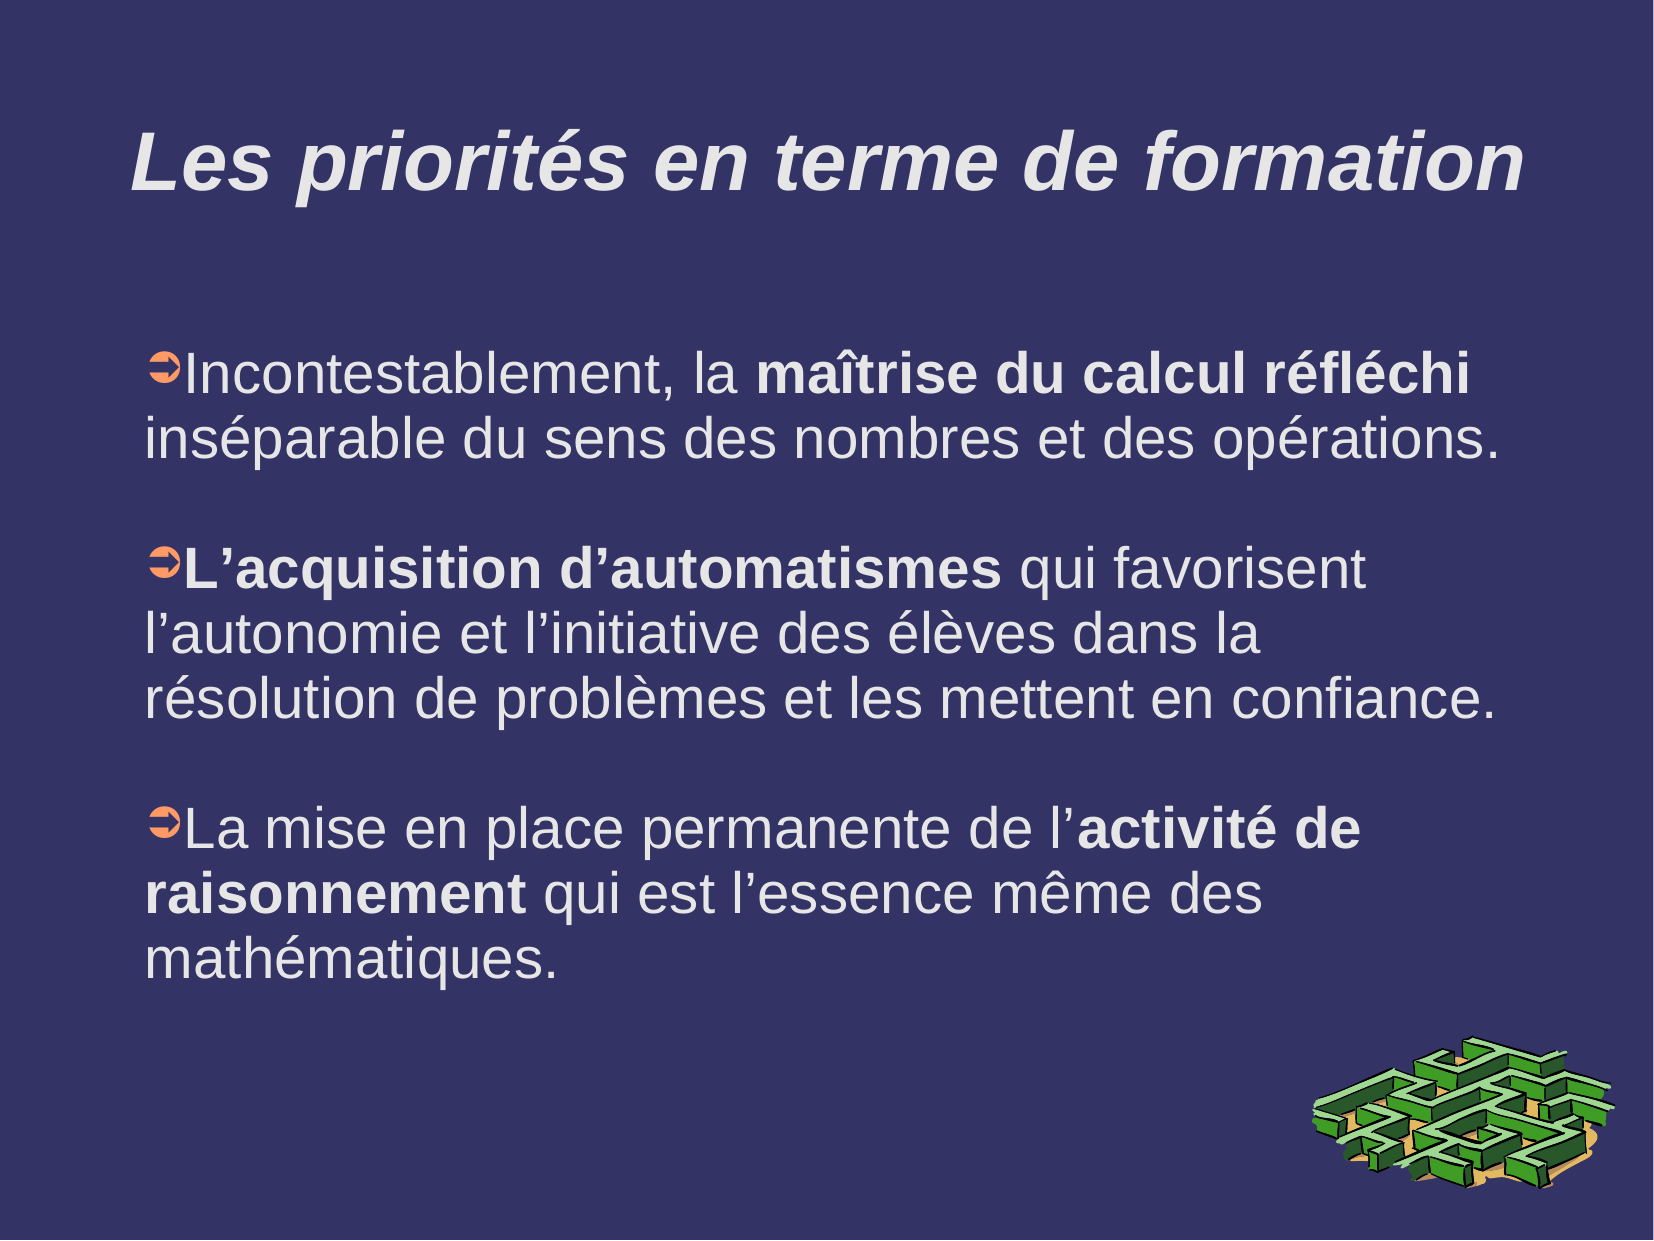

# Les priorités en terme de formation
Incontestablement, la maîtrise du calcul réfléchi
inséparable du sens des nombres et des opérations.
L’acquisition d’automatismes qui favorisent
l’autonomie et l’initiative des élèves dans la
résolution de problèmes et les mettent en confiance.
La mise en place permanente de l’activité de
raisonnement qui est l’essence même des
mathématiques.